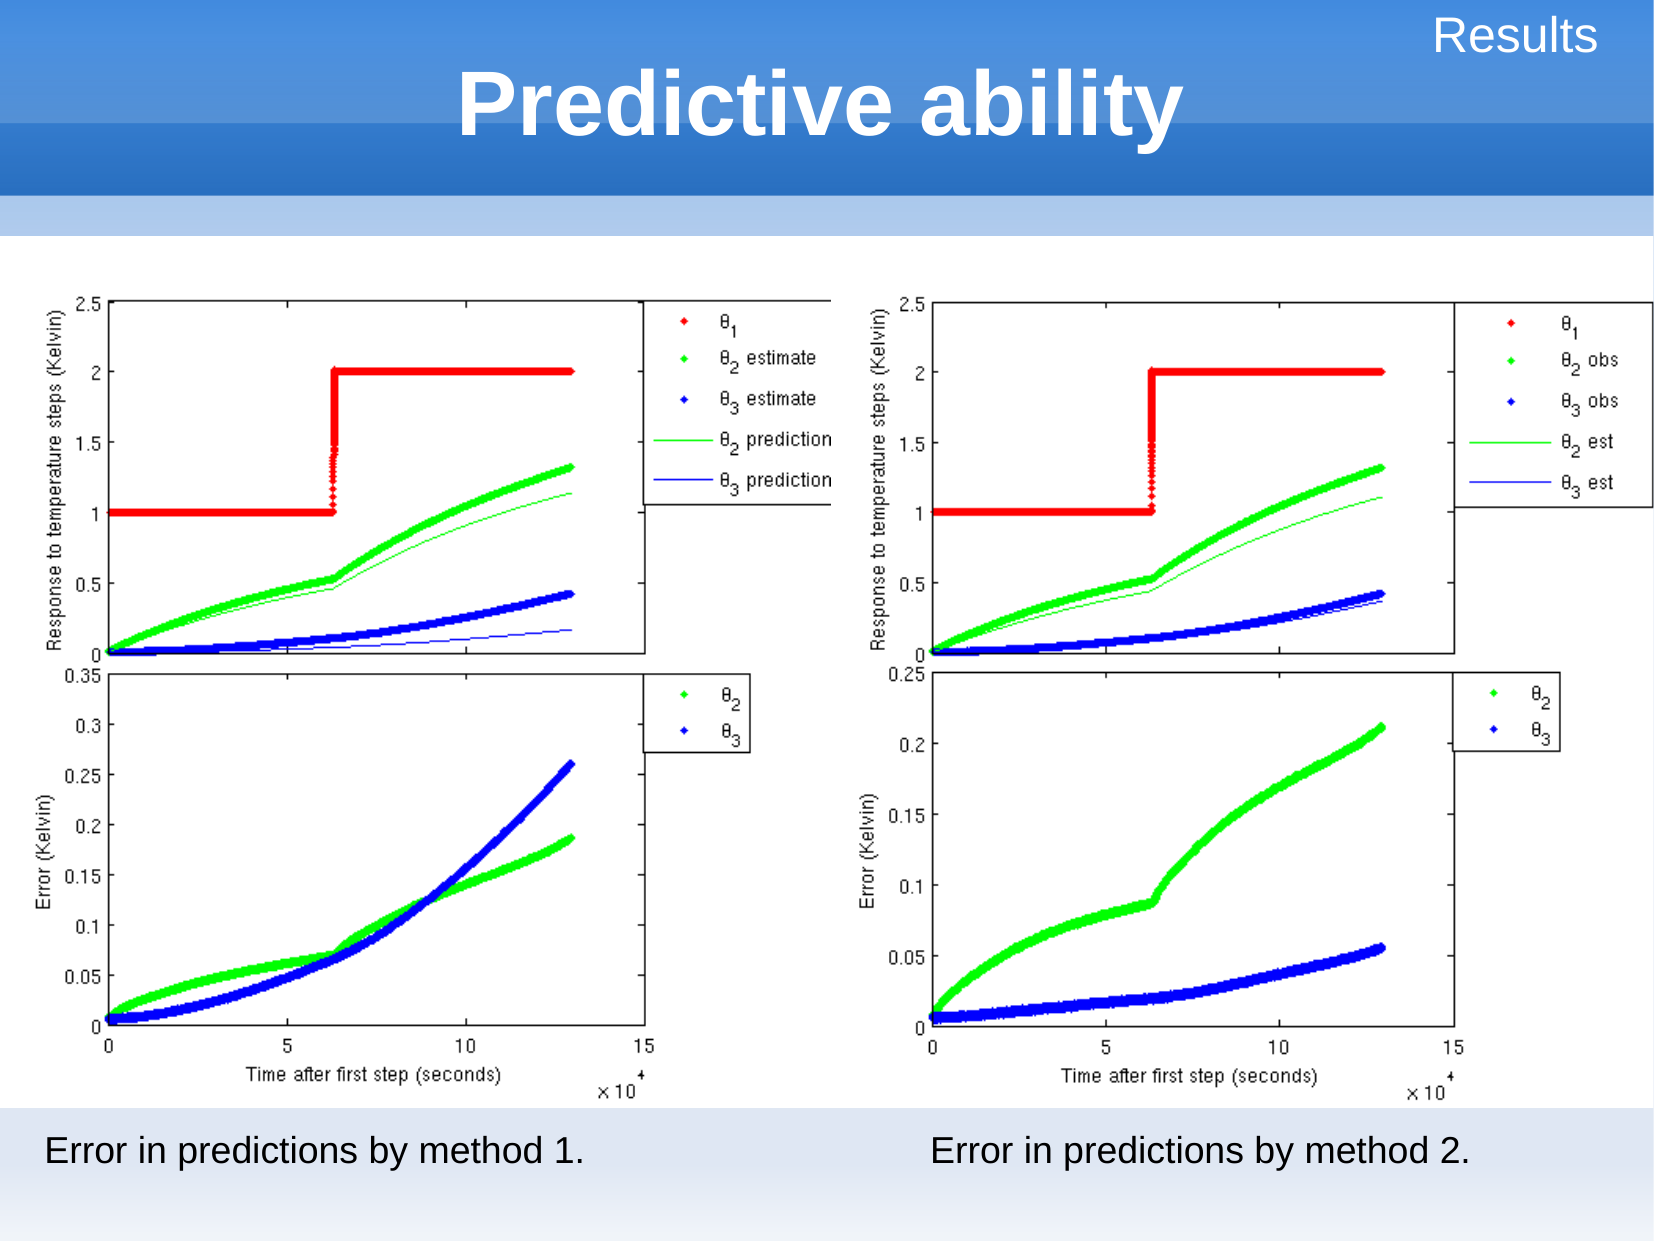

# Predictive ability
Results
Error in predictions by method 1.
Error in predictions by method 2.